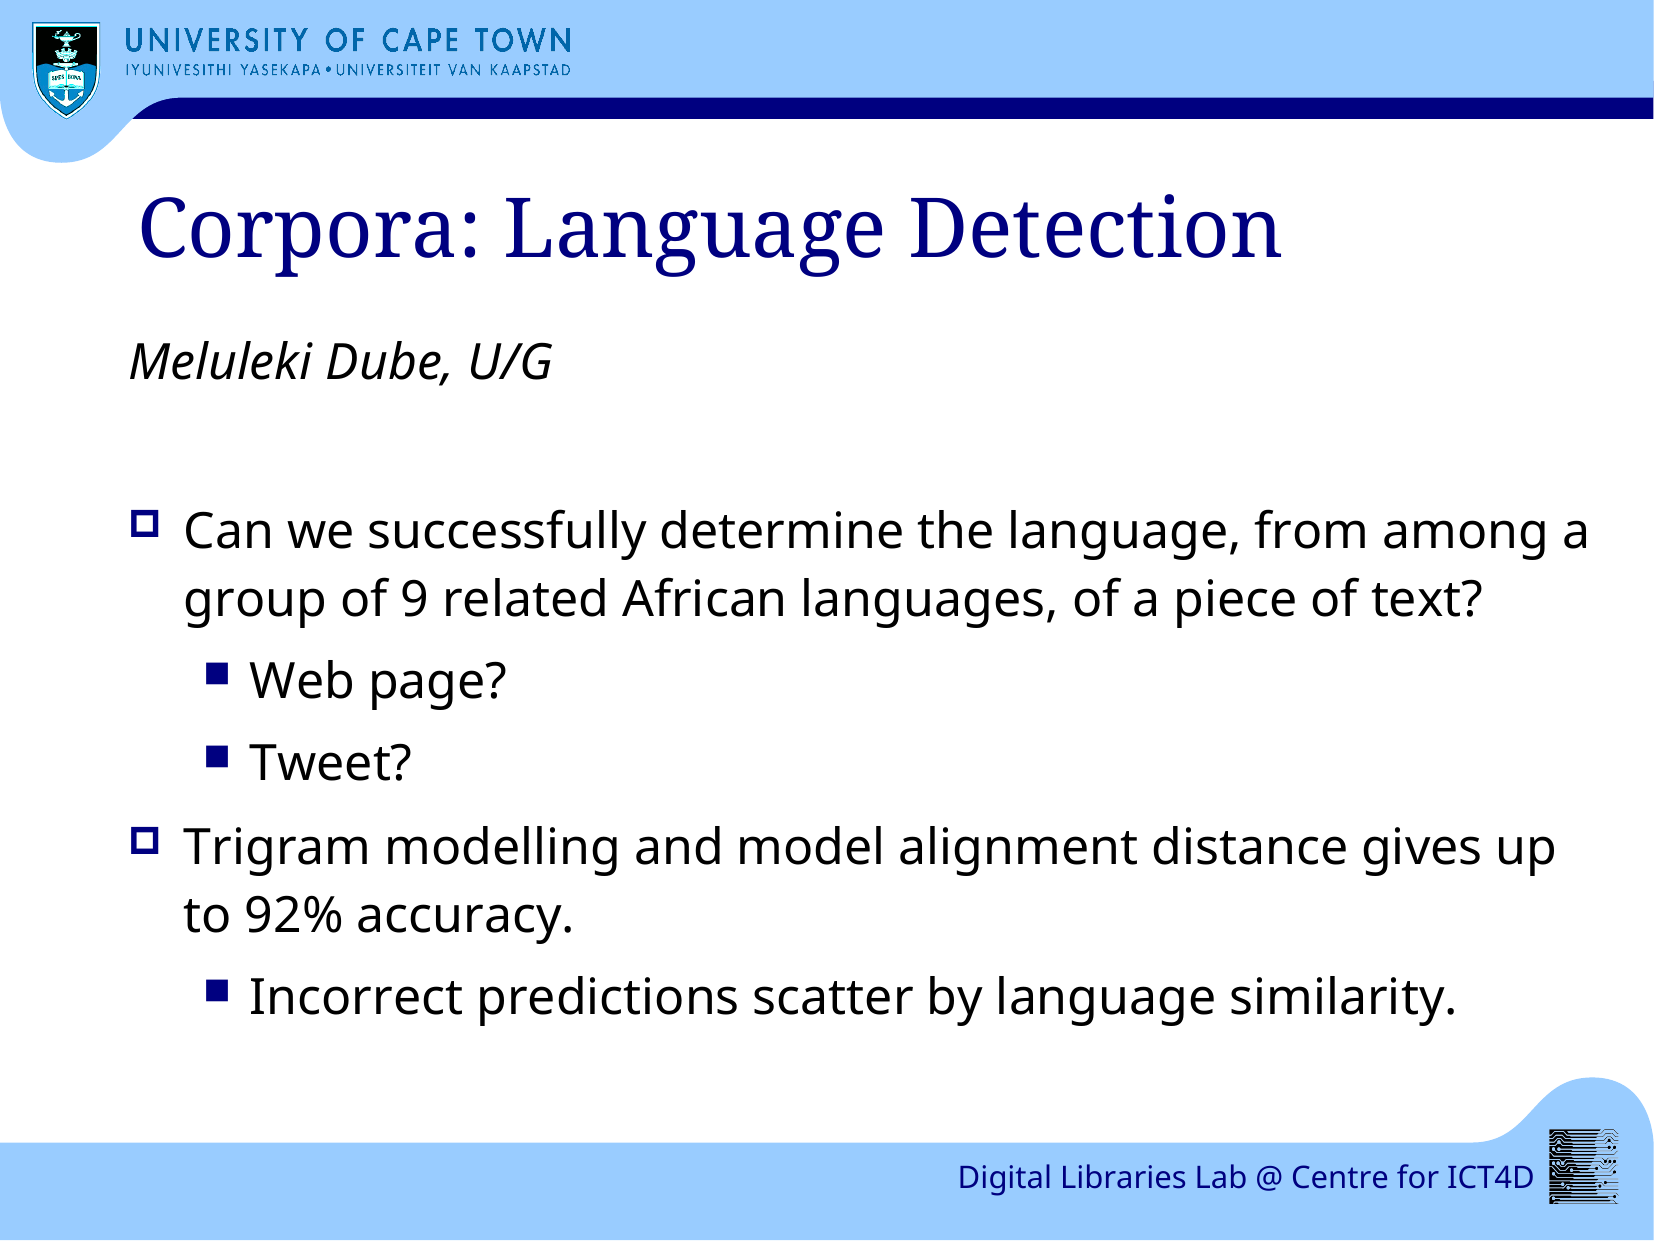

# Corpora: Language Detection
Meluleki Dube, U/G
Can we successfully determine the language, from among a group of 9 related African languages, of a piece of text?
Web page?
Tweet?
Trigram modelling and model alignment distance gives up to 92% accuracy.
Incorrect predictions scatter by language similarity.